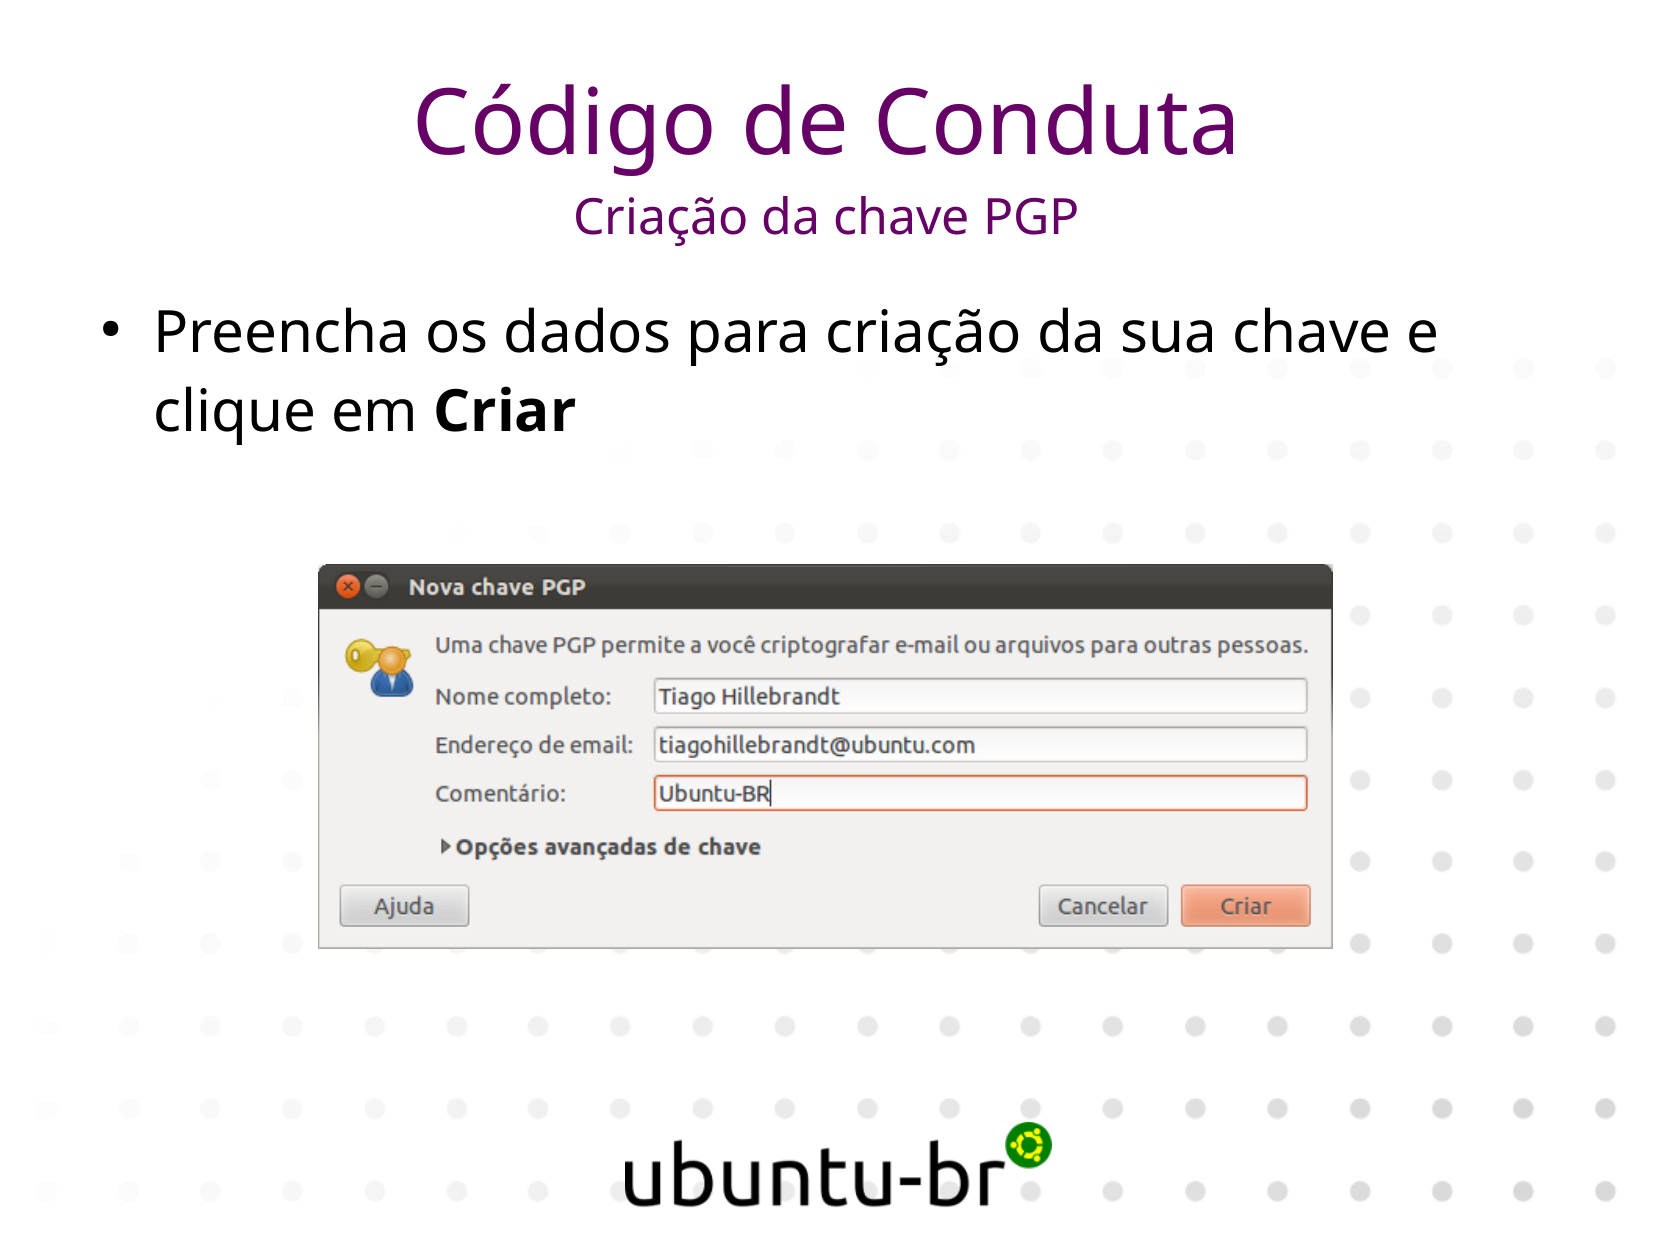

# Código de Conduta Criação da chave PGP
Preencha os dados para criação da sua chave e clique em Criar